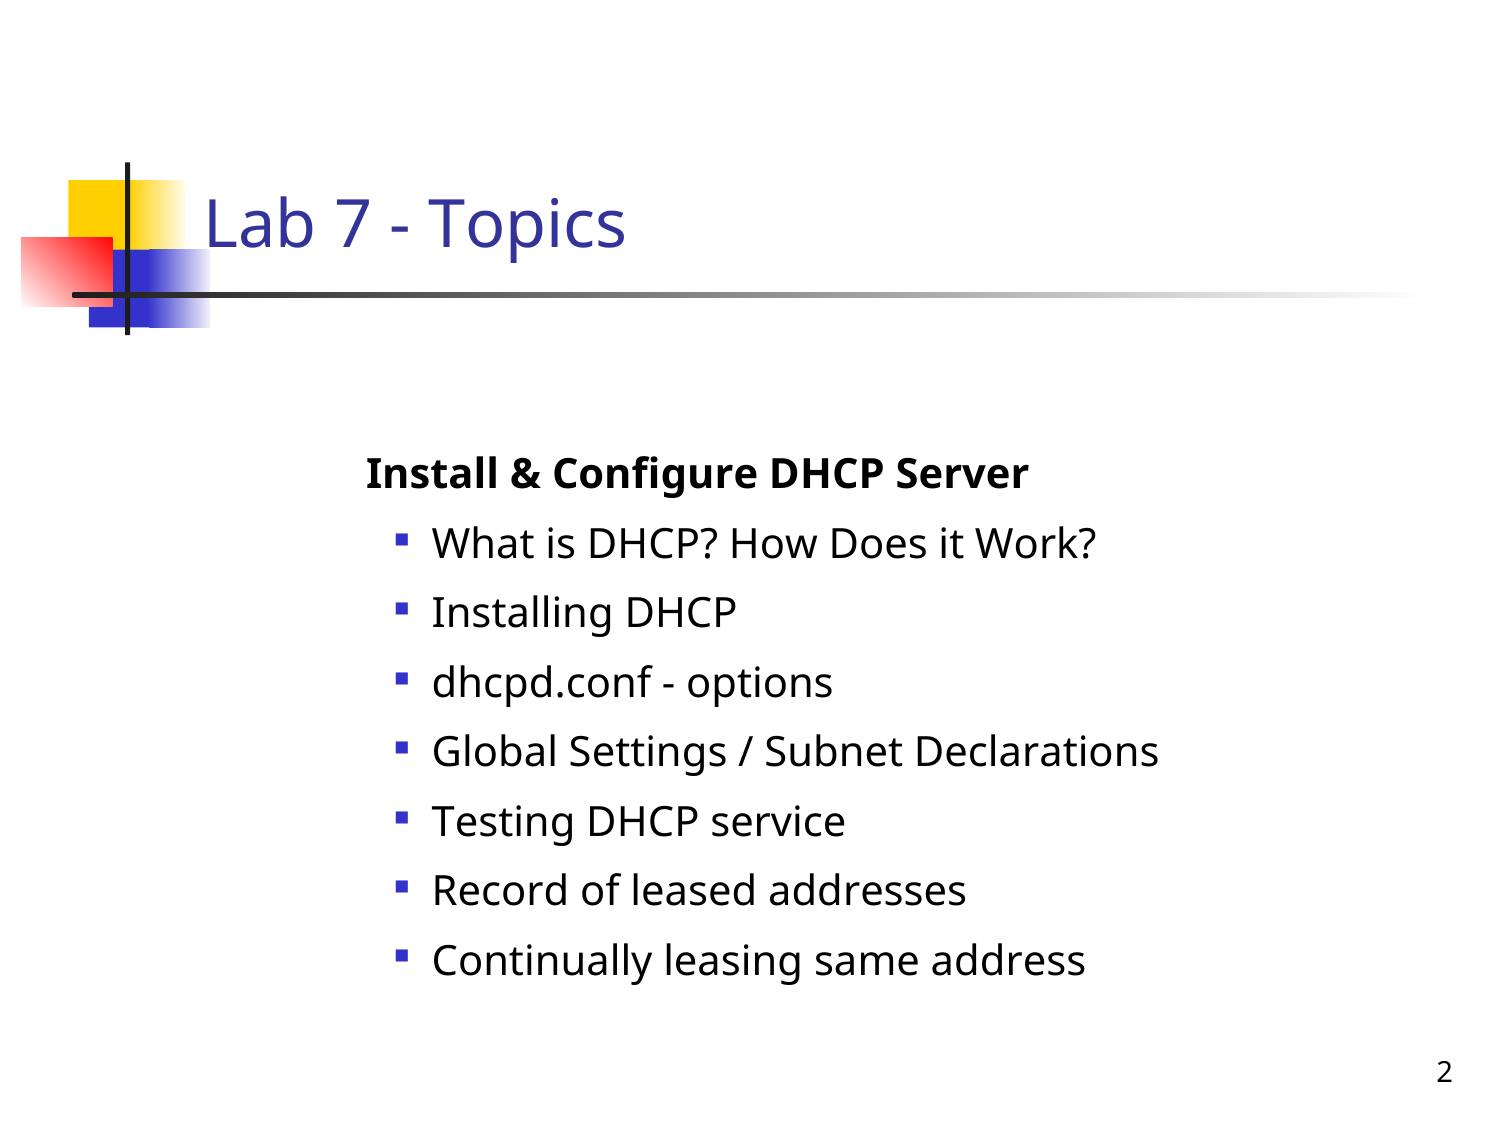

# Lab 7 - Topics
Install & Configure DHCP Server
What is DHCP? How Does it Work?
Installing DHCP
dhcpd.conf - options
Global Settings / Subnet Declarations
Testing DHCP service
Record of leased addresses
Continually leasing same address
2